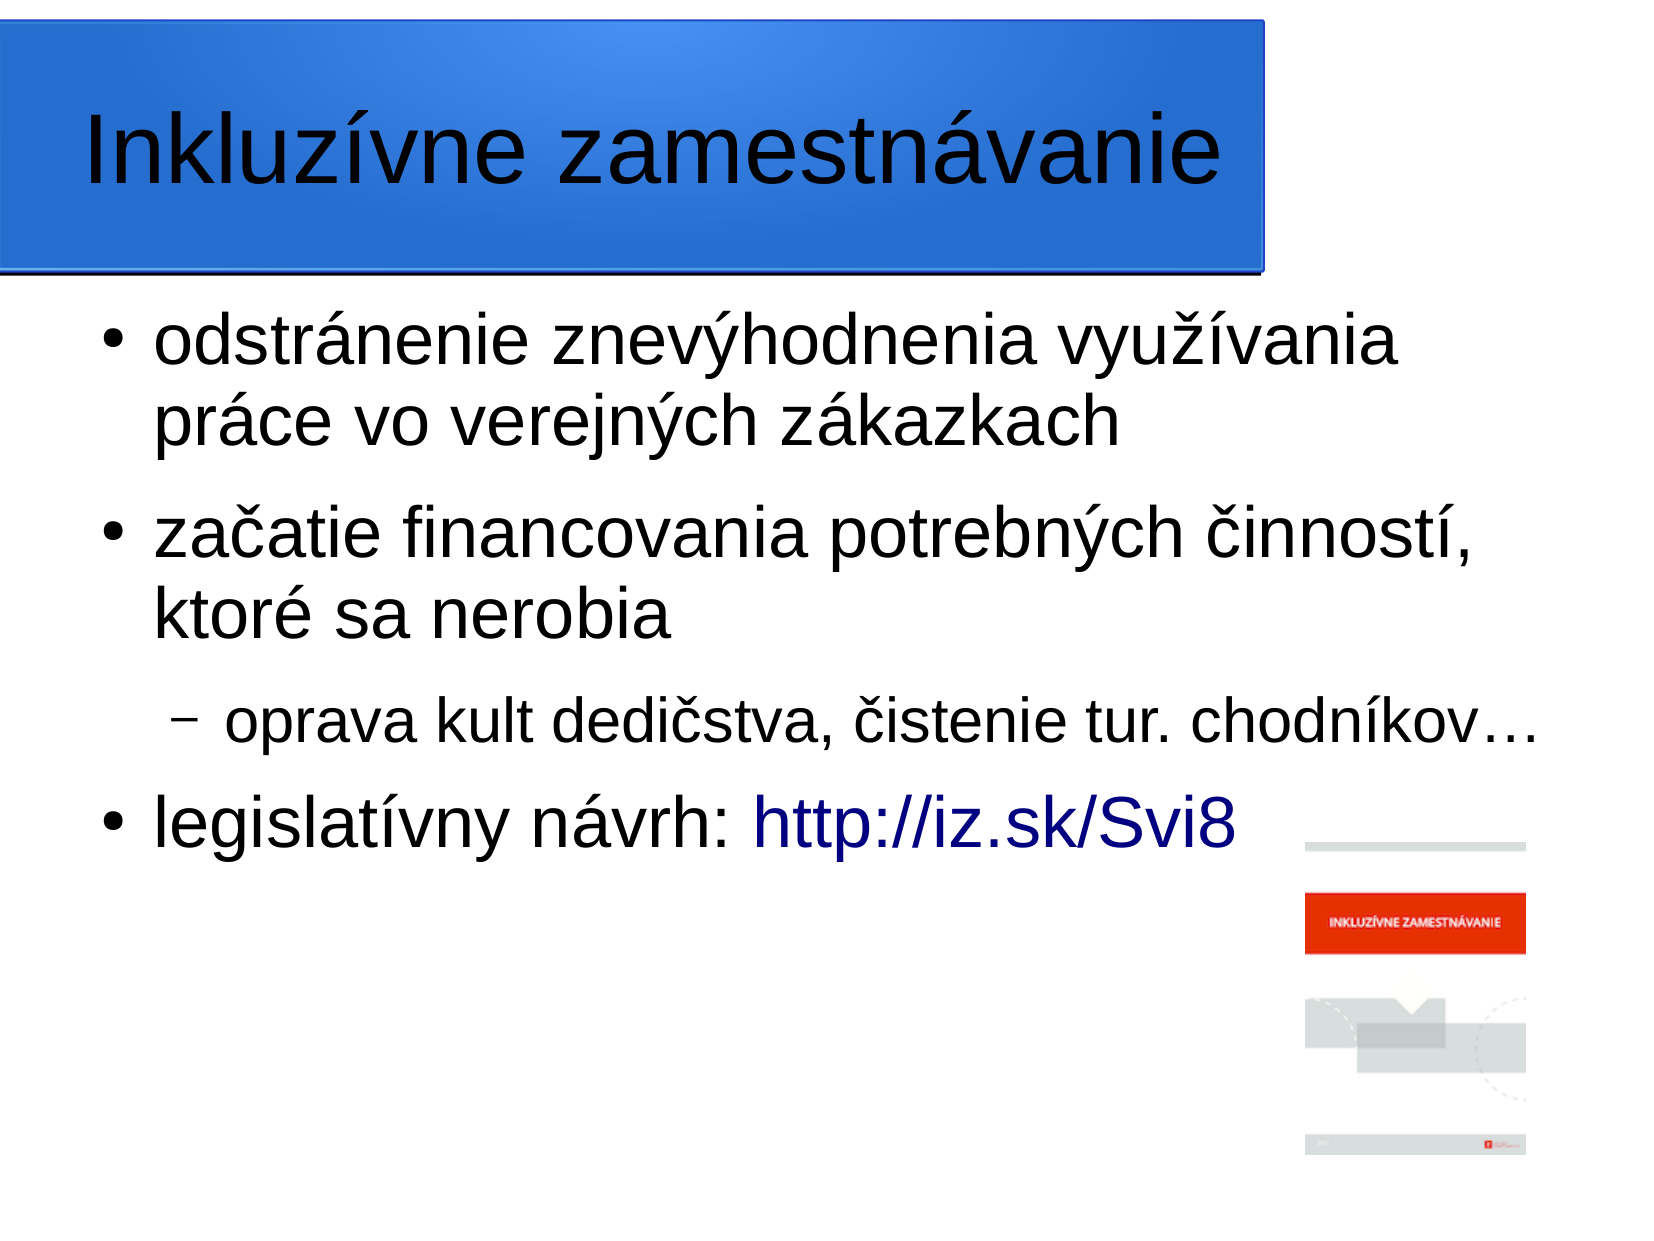

# Inkluzívne zamestnávanie
odstránenie znevýhodnenia využívania práce vo verejných zákazkach
začatie financovania potrebných činností, ktoré sa nerobia
oprava kult dedičstva, čistenie tur. chodníkov…
legislatívny návrh: http://iz.sk/Svi8